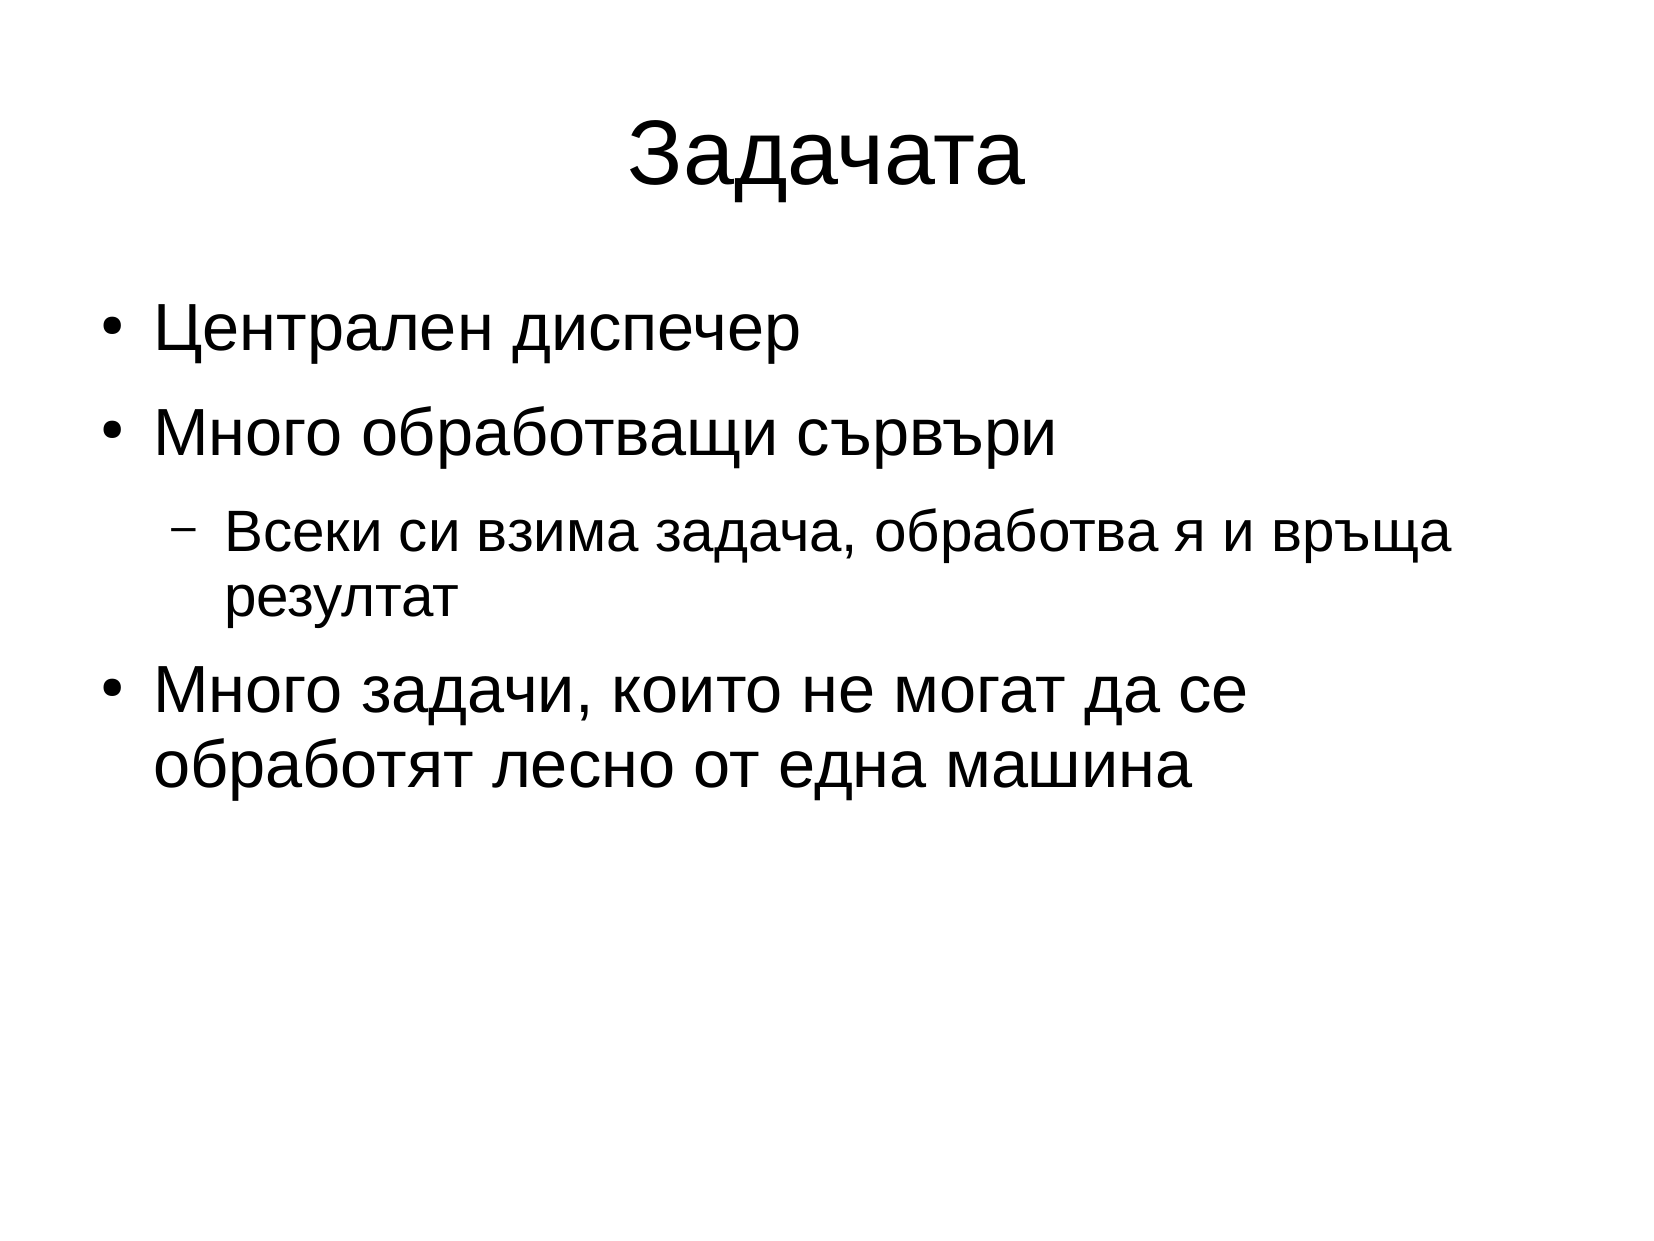

# Задачата
Централен диспечер
Много обработващи сървъри
Всеки си взима задача, обработва я и връща резултат
Много задачи, които не могат да се обработят лесно от една машина